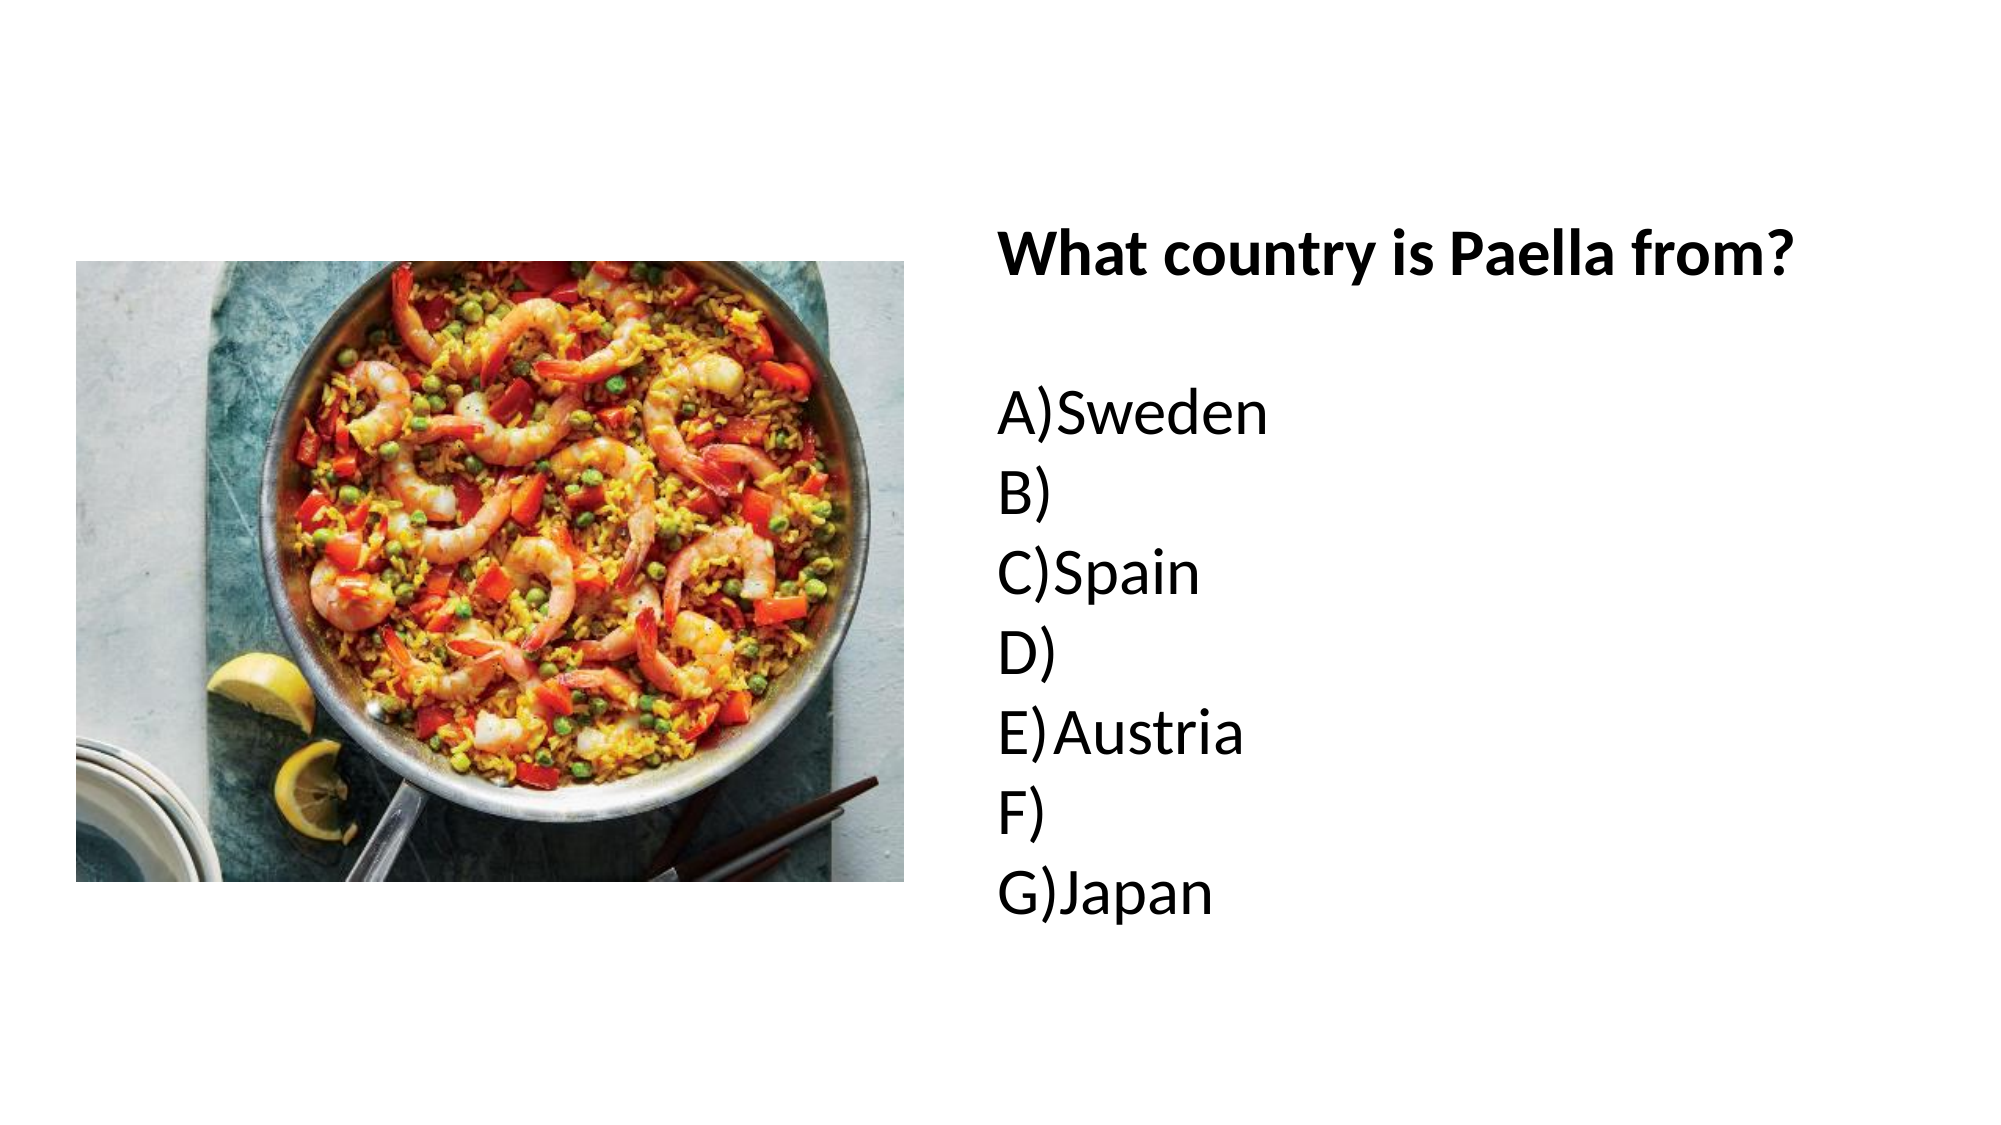

What country is Paella from?
Sweden
Spain
Austria
Japan